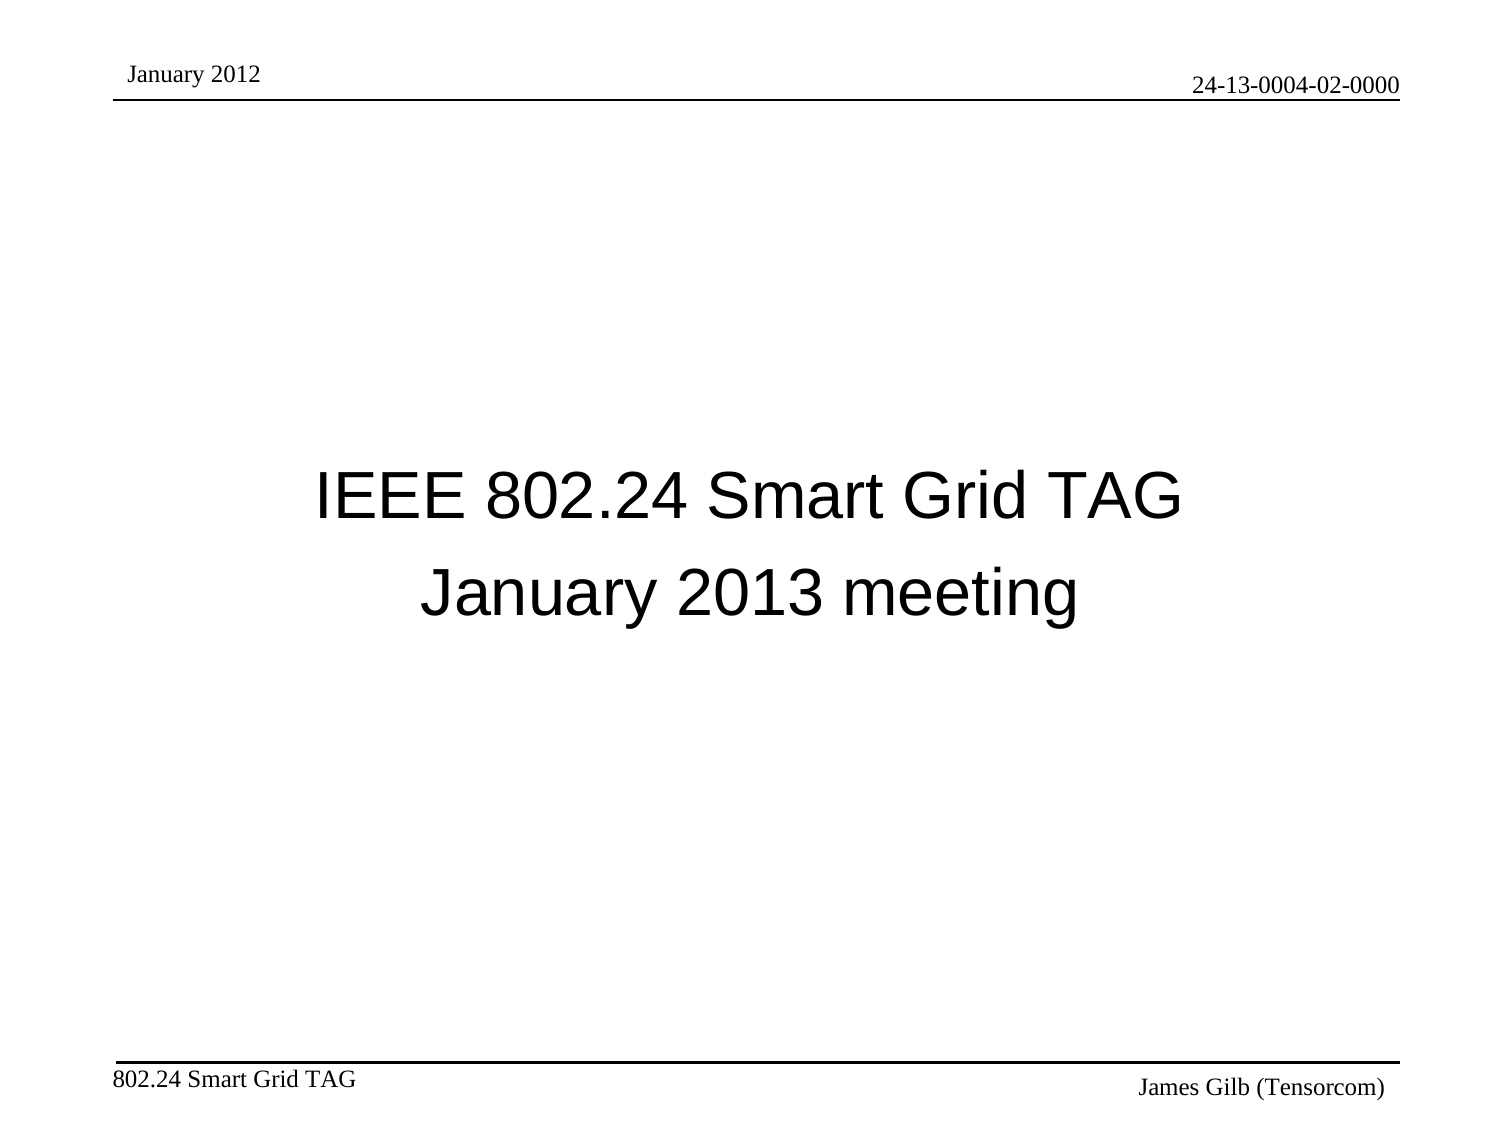

# IEEE 802.24 Smart Grid TAG
January 2013 meeting